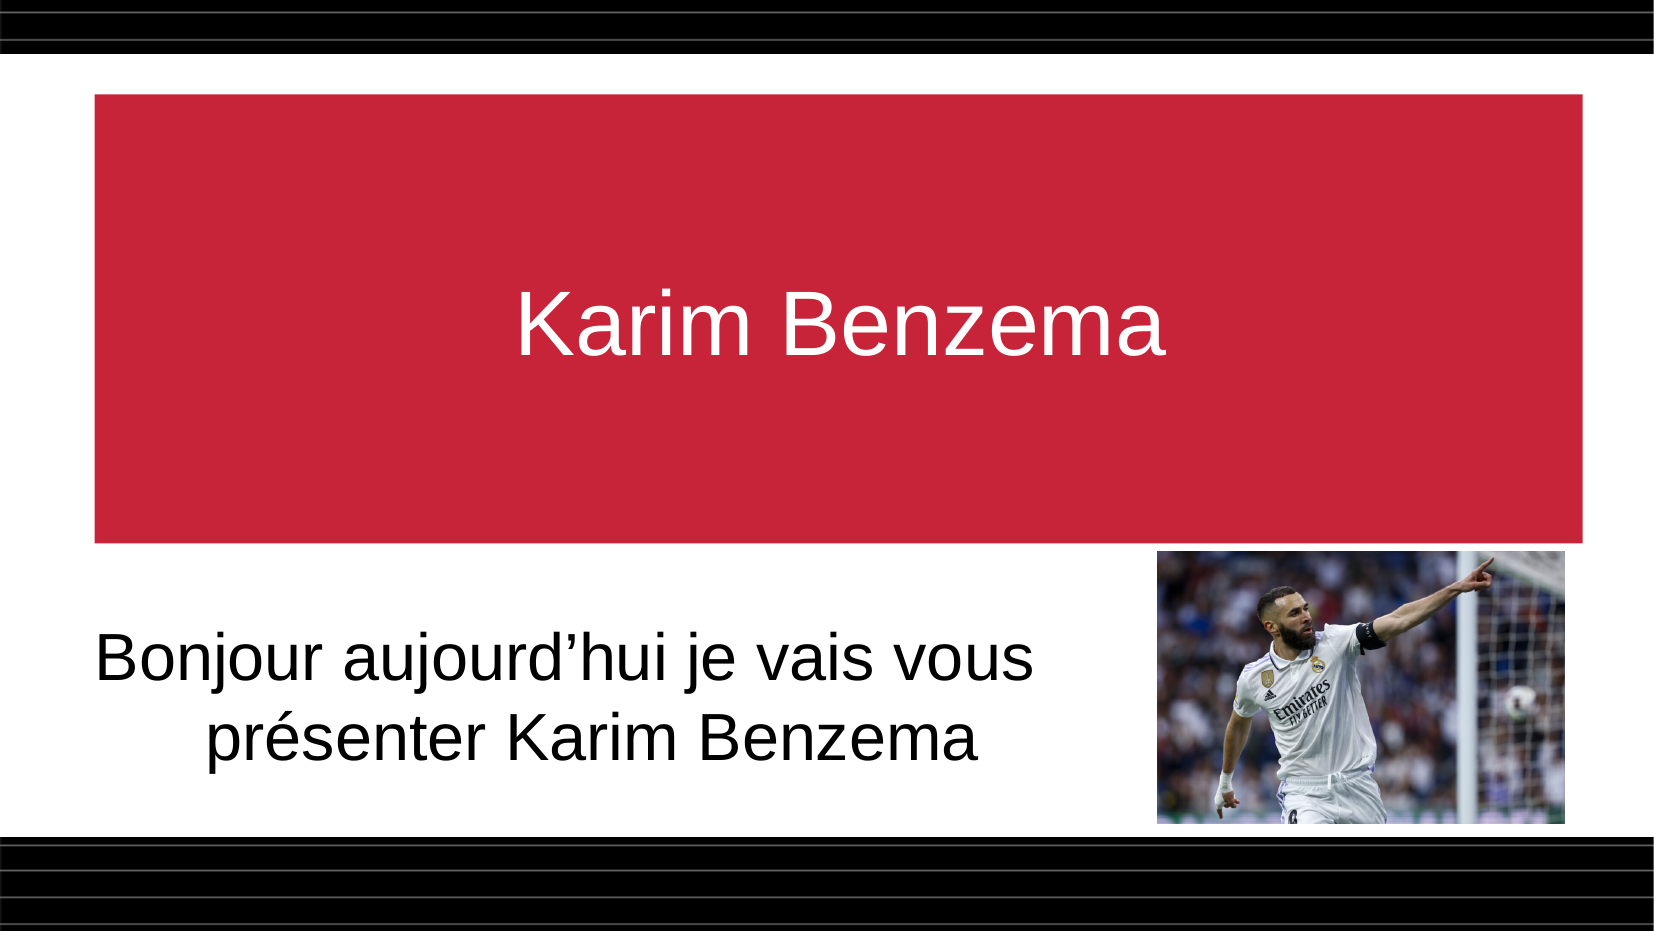

# Karim Benzema
Bonjour aujourd’hui je vais vous présenter Karim Benzema
m B